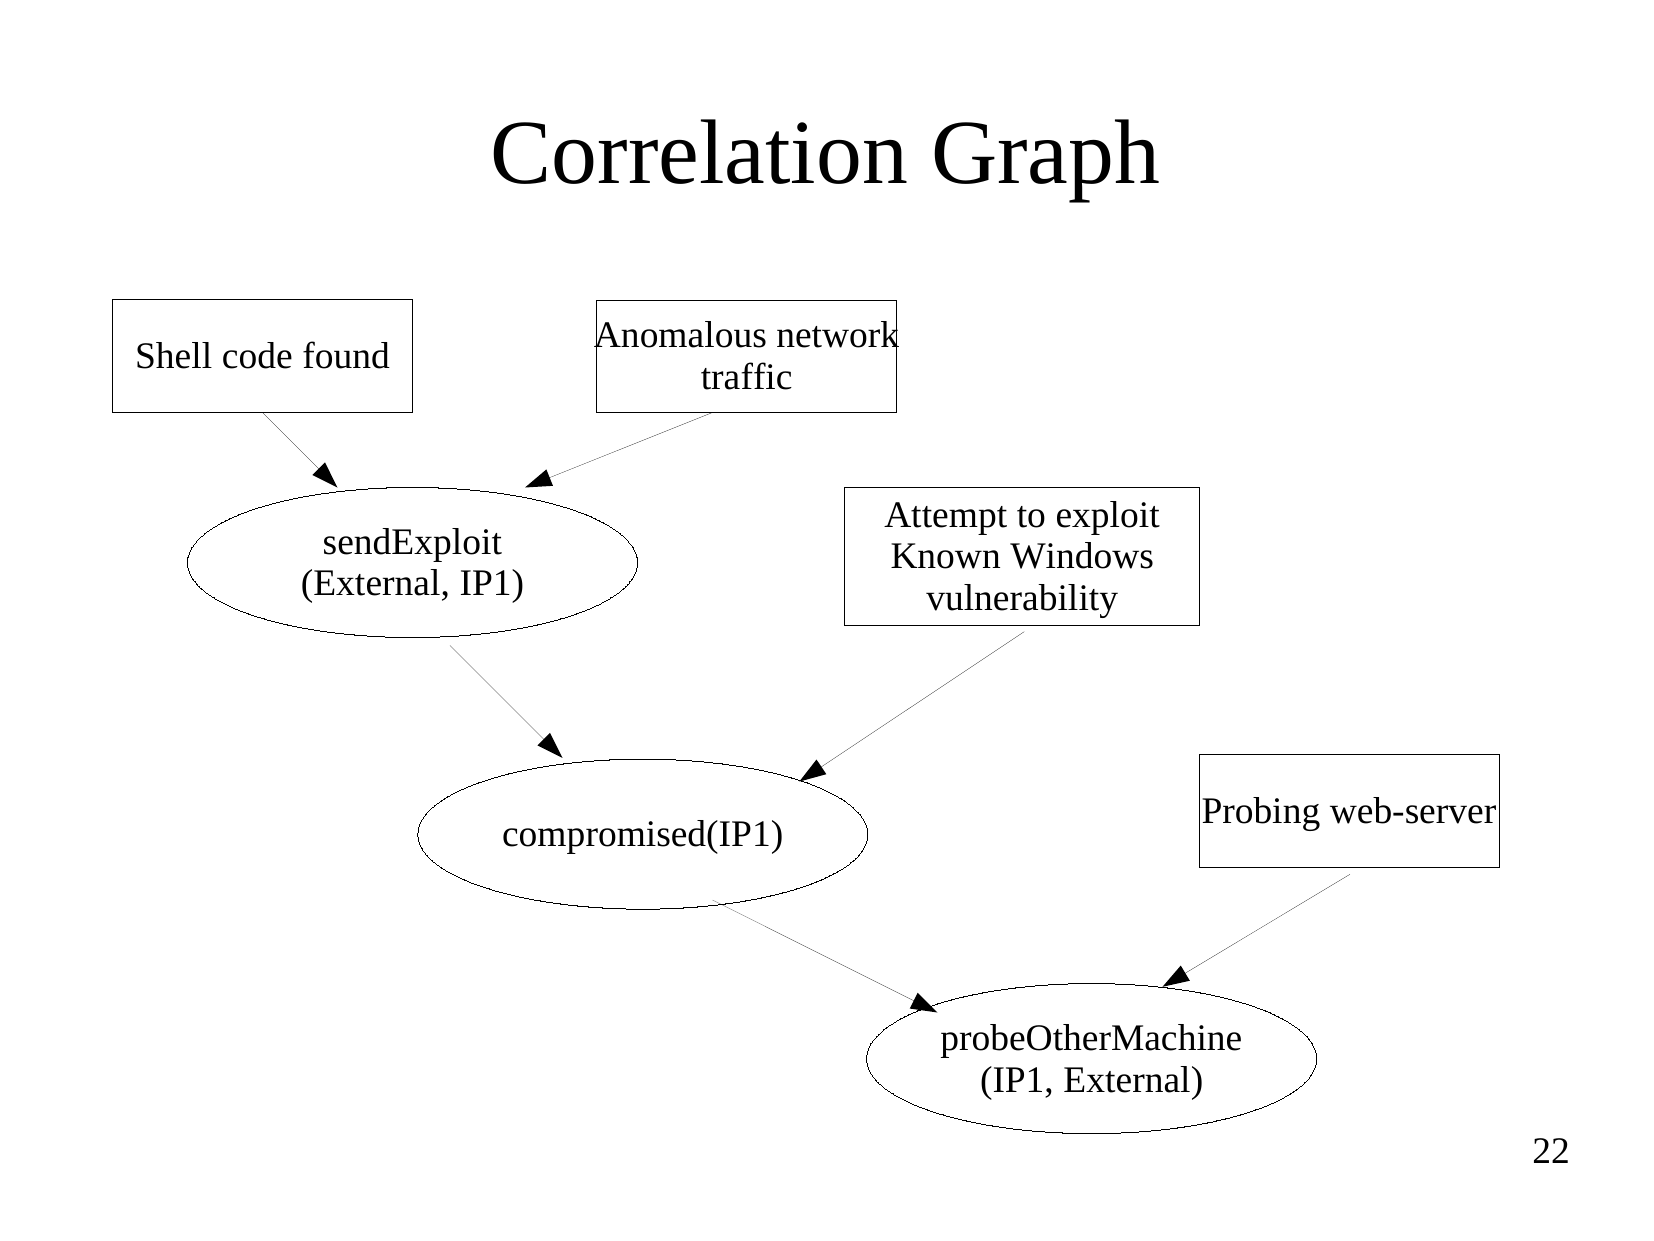

# Correlation Graph
Shell code found
Anomalous network
traffic
sendExploit
(External, IP1)
Attempt to exploit
Known Windows
vulnerability
Probing web-server
compromised(IP1)
probeOtherMachine
(IP1, External)
22